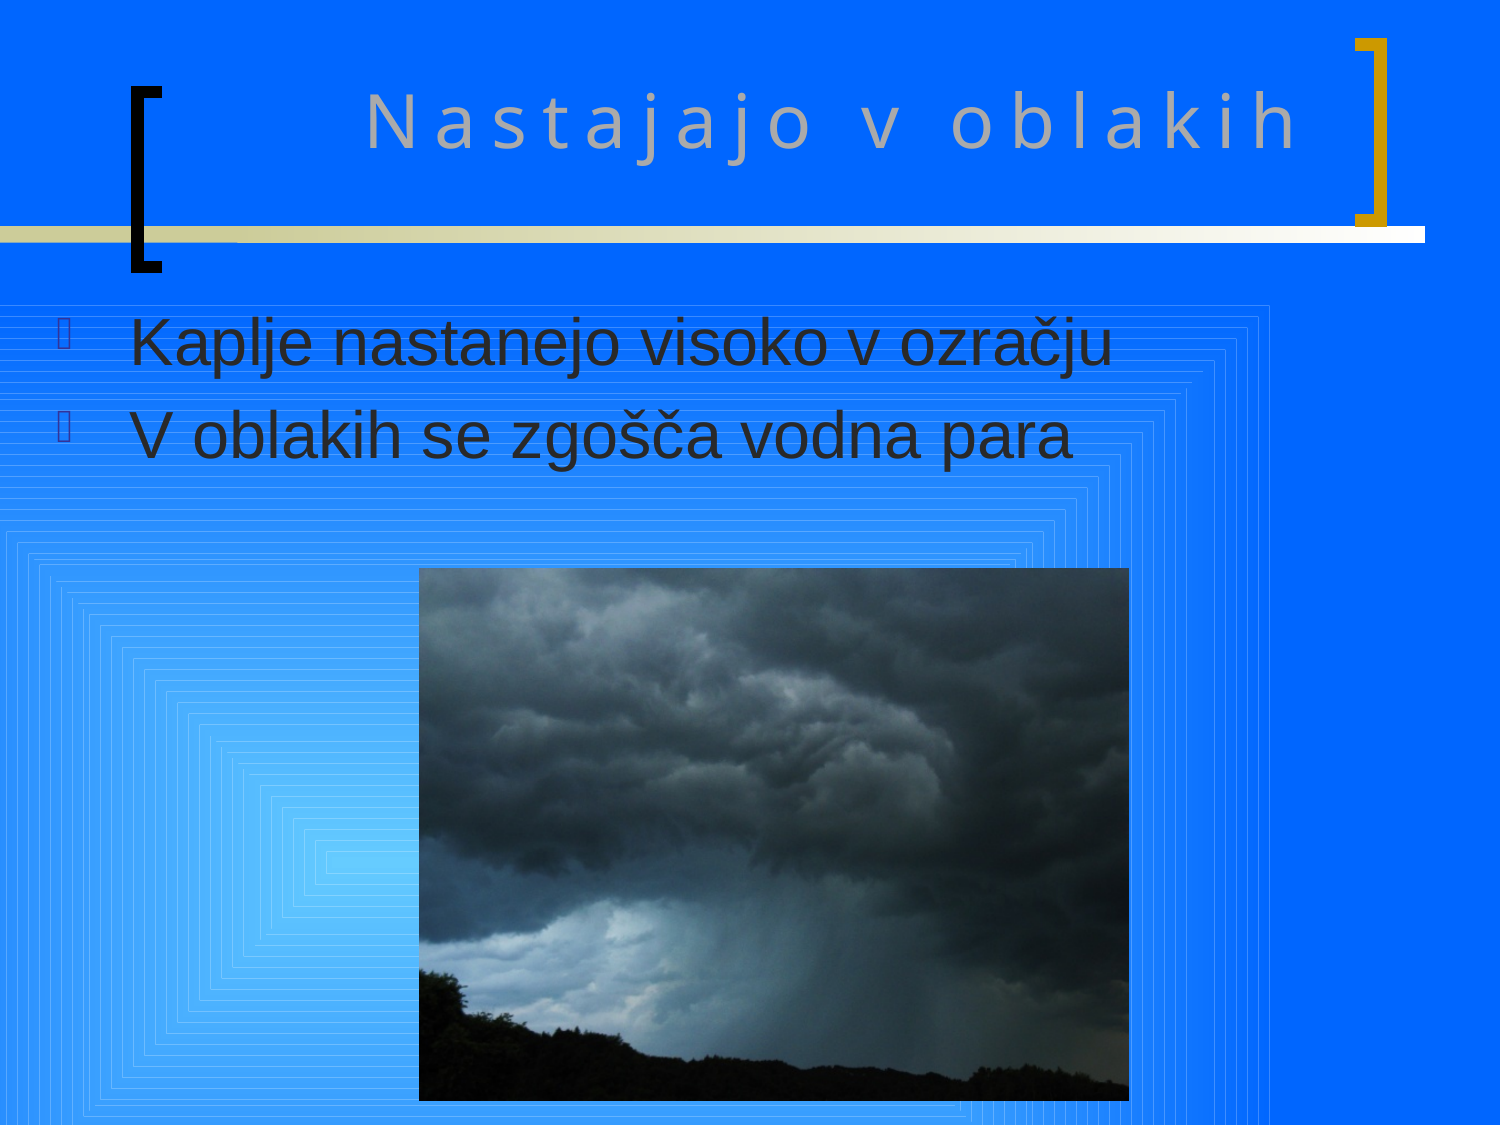

Nastajajo v oblakih
# Kaplje nastanejo visoko v ozračju
V oblakih se zgošča vodna para